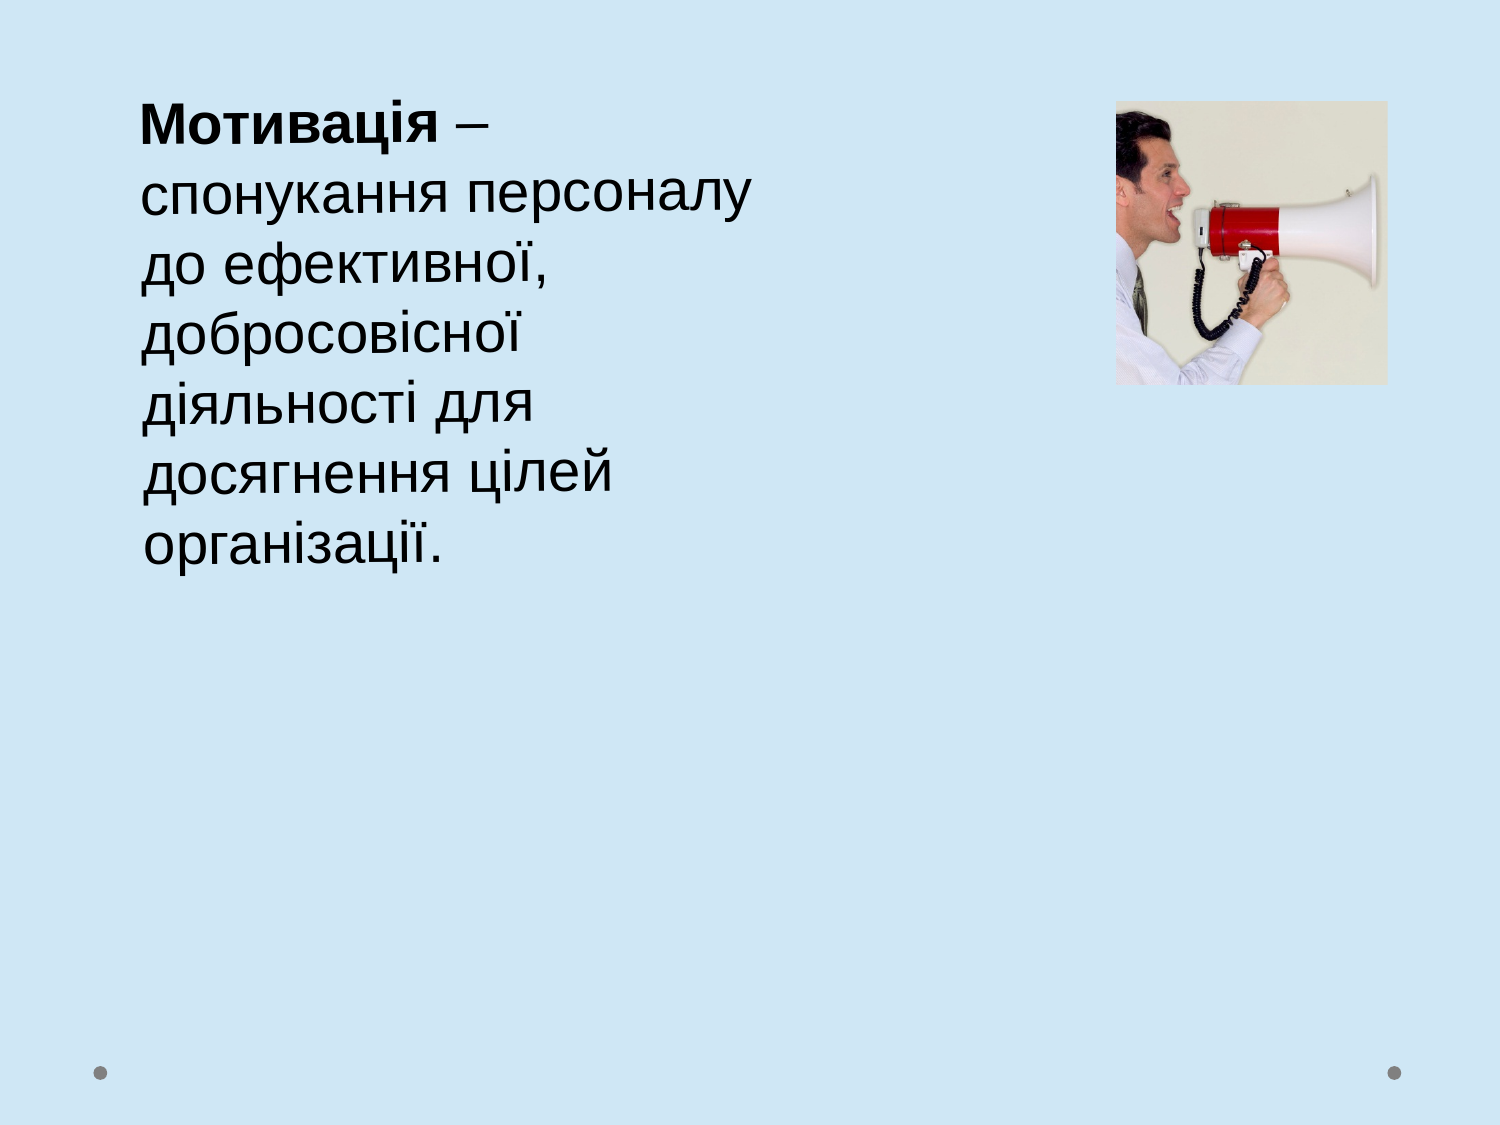

Мотивація – спонукання персоналу до ефективної, добросовісної діяльності для досягнення цілей організації.